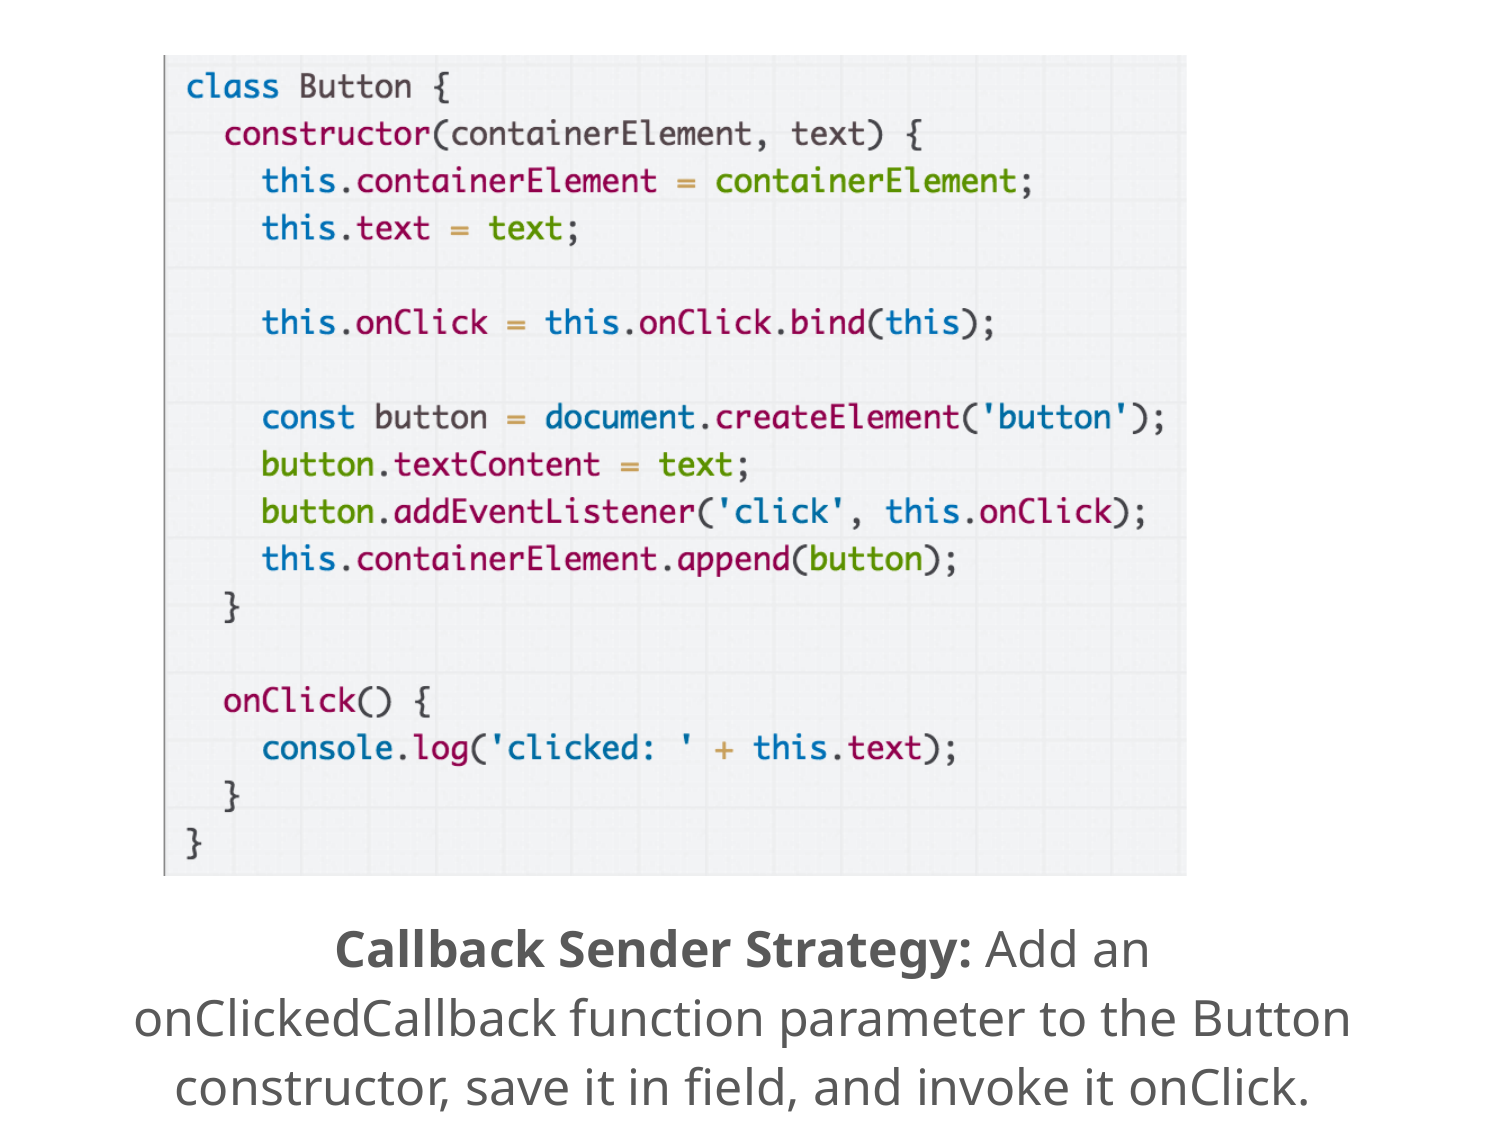

# Callback Sender Strategy: Add an onClickedCallback function parameter to the Button constructor, save it in field, and invoke it onClick.